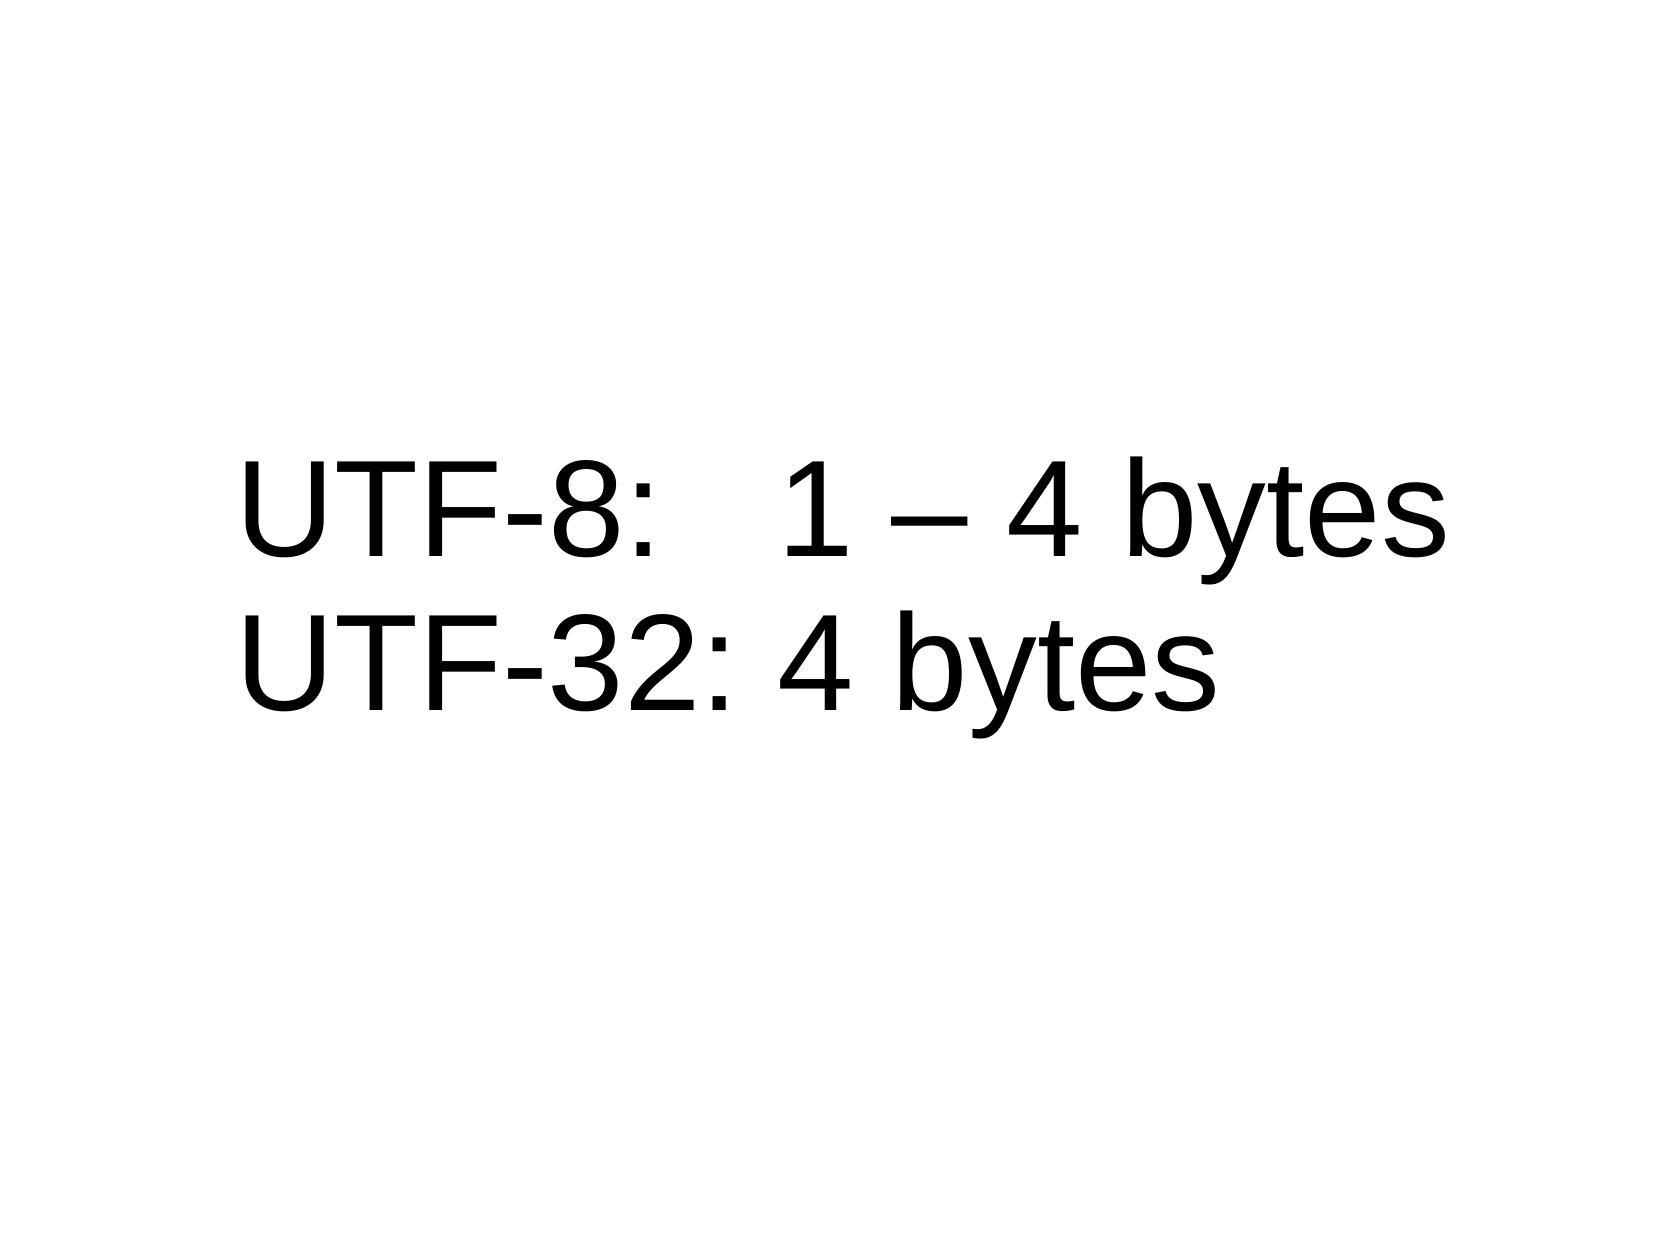

# UTF-8: 1 – 4 bytes UTF-32: 4 bytes